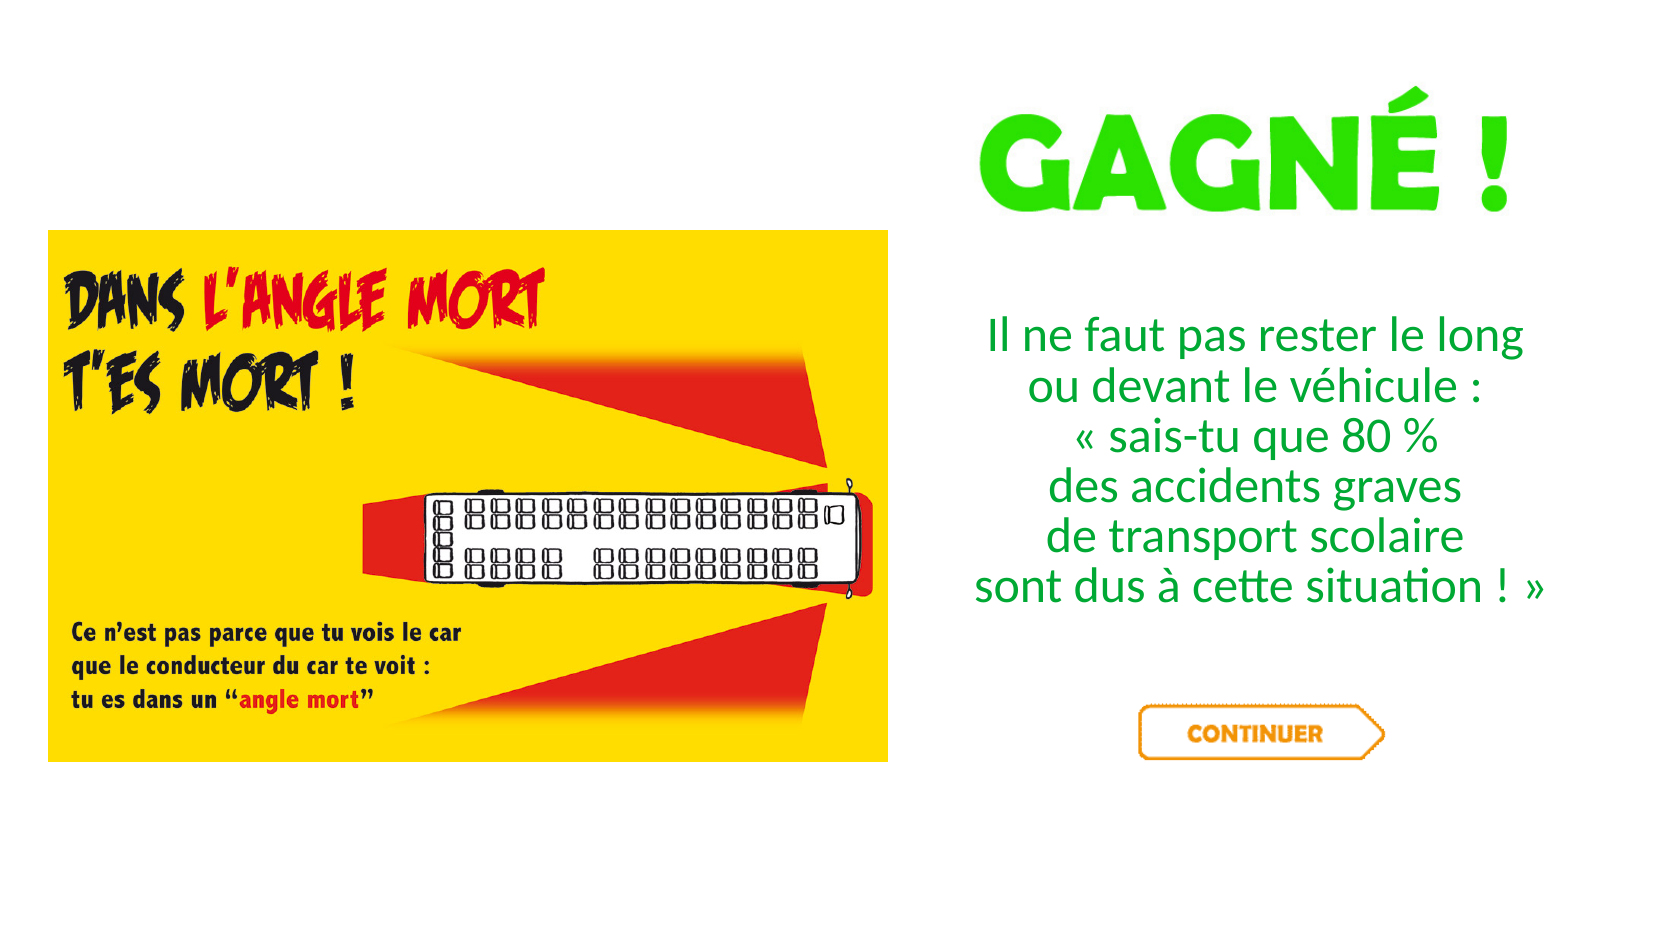

Il ne faut pas rester le long
ou devant le véhicule :
« sais-tu que 80 %
des accidents graves
de transport scolaire
sont dus à cette situation ! »